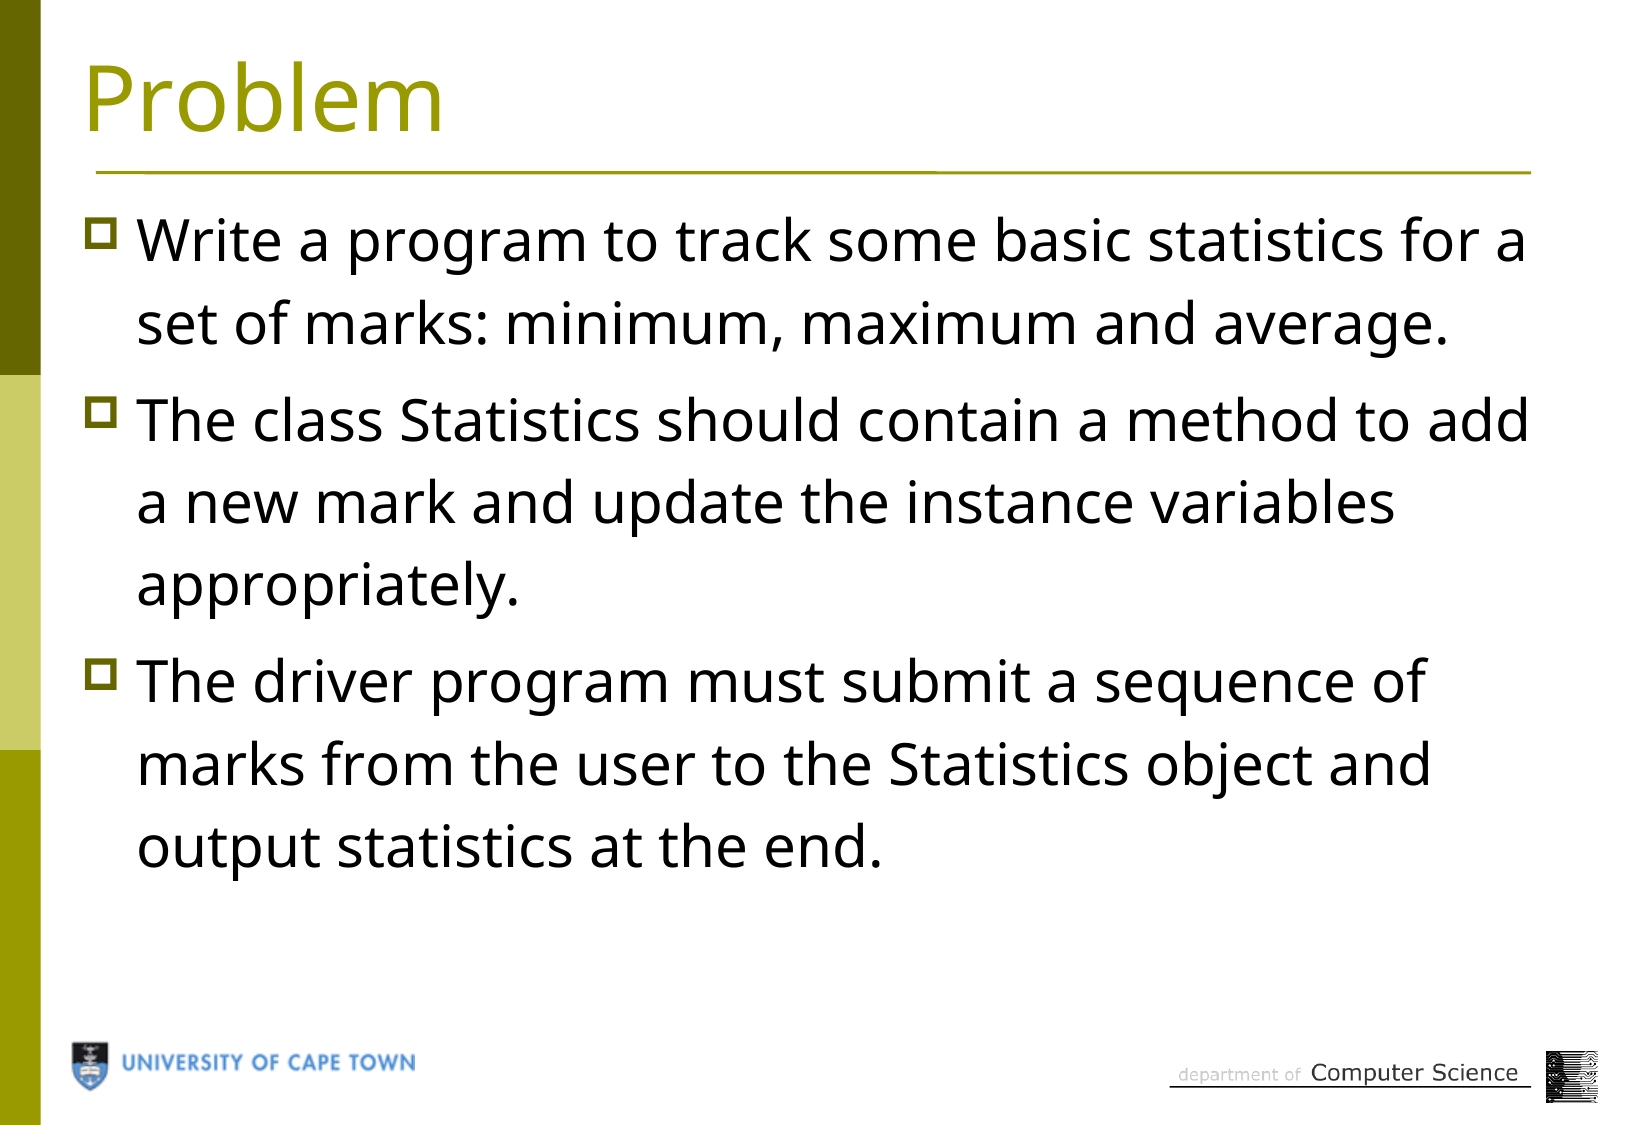

# Problem
Write a program to track some basic statistics for a set of marks: minimum, maximum and average.
The class Statistics should contain a method to add a new mark and update the instance variables appropriately.
The driver program must submit a sequence of marks from the user to the Statistics object and output statistics at the end.